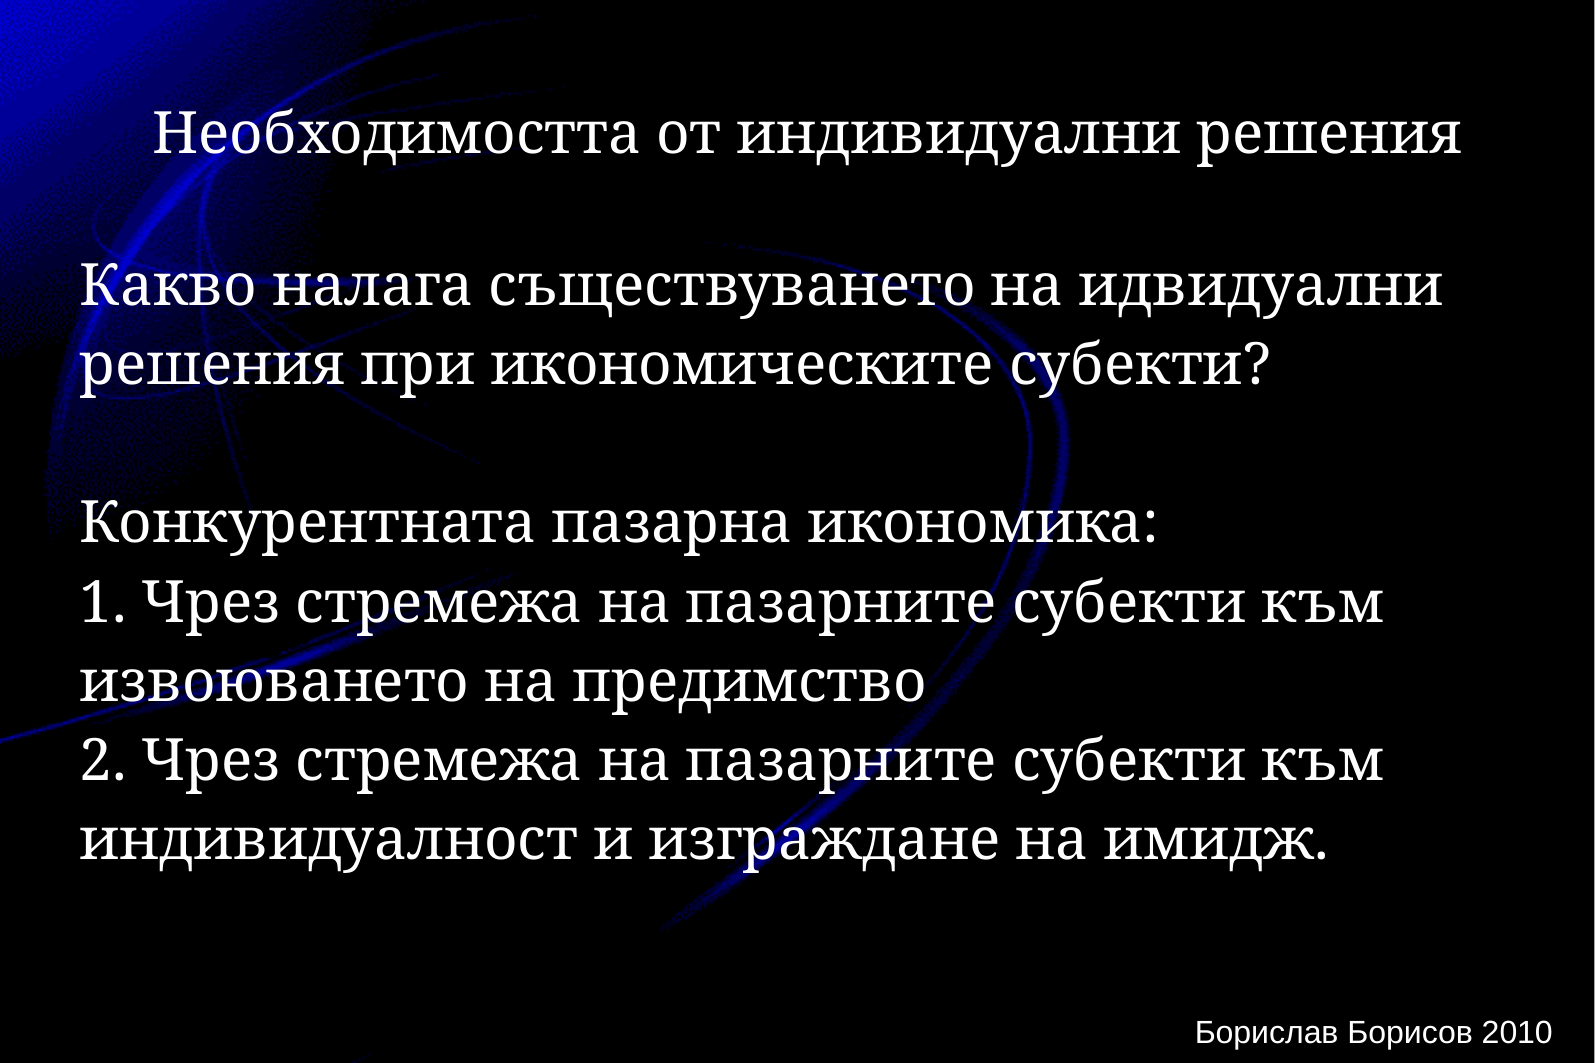

# Необходимостта от индивидуални решения
Какво налага съществуването на идвидуални решения при икономическите субекти?
Конкурентната пазарна икономика:
1. Чрез стремежа на пазарните субекти към извоюването на предимство
2. Чрез стремежа на пазарните субекти към индивидуалност и изграждане на имидж.
Борислав Борисов 2010